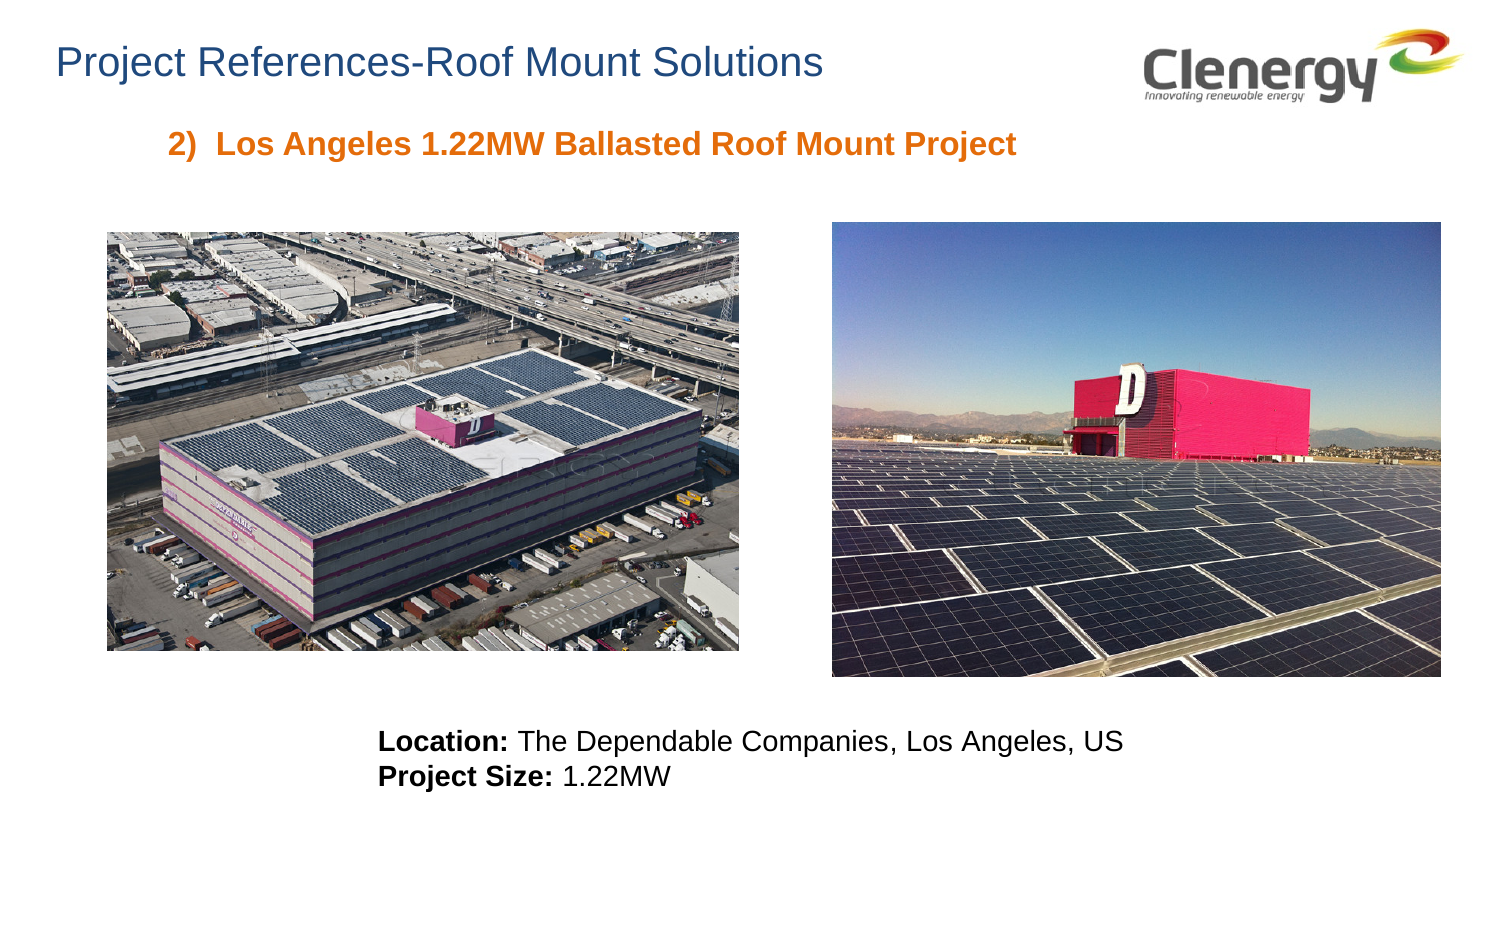

Project References-Roof Mount Solutions
# 2) Los Angeles 1.22MW Ballasted Roof Mount Project
Location: The Dependable Companies, Los Angeles, US
Project Size: 1.22MW